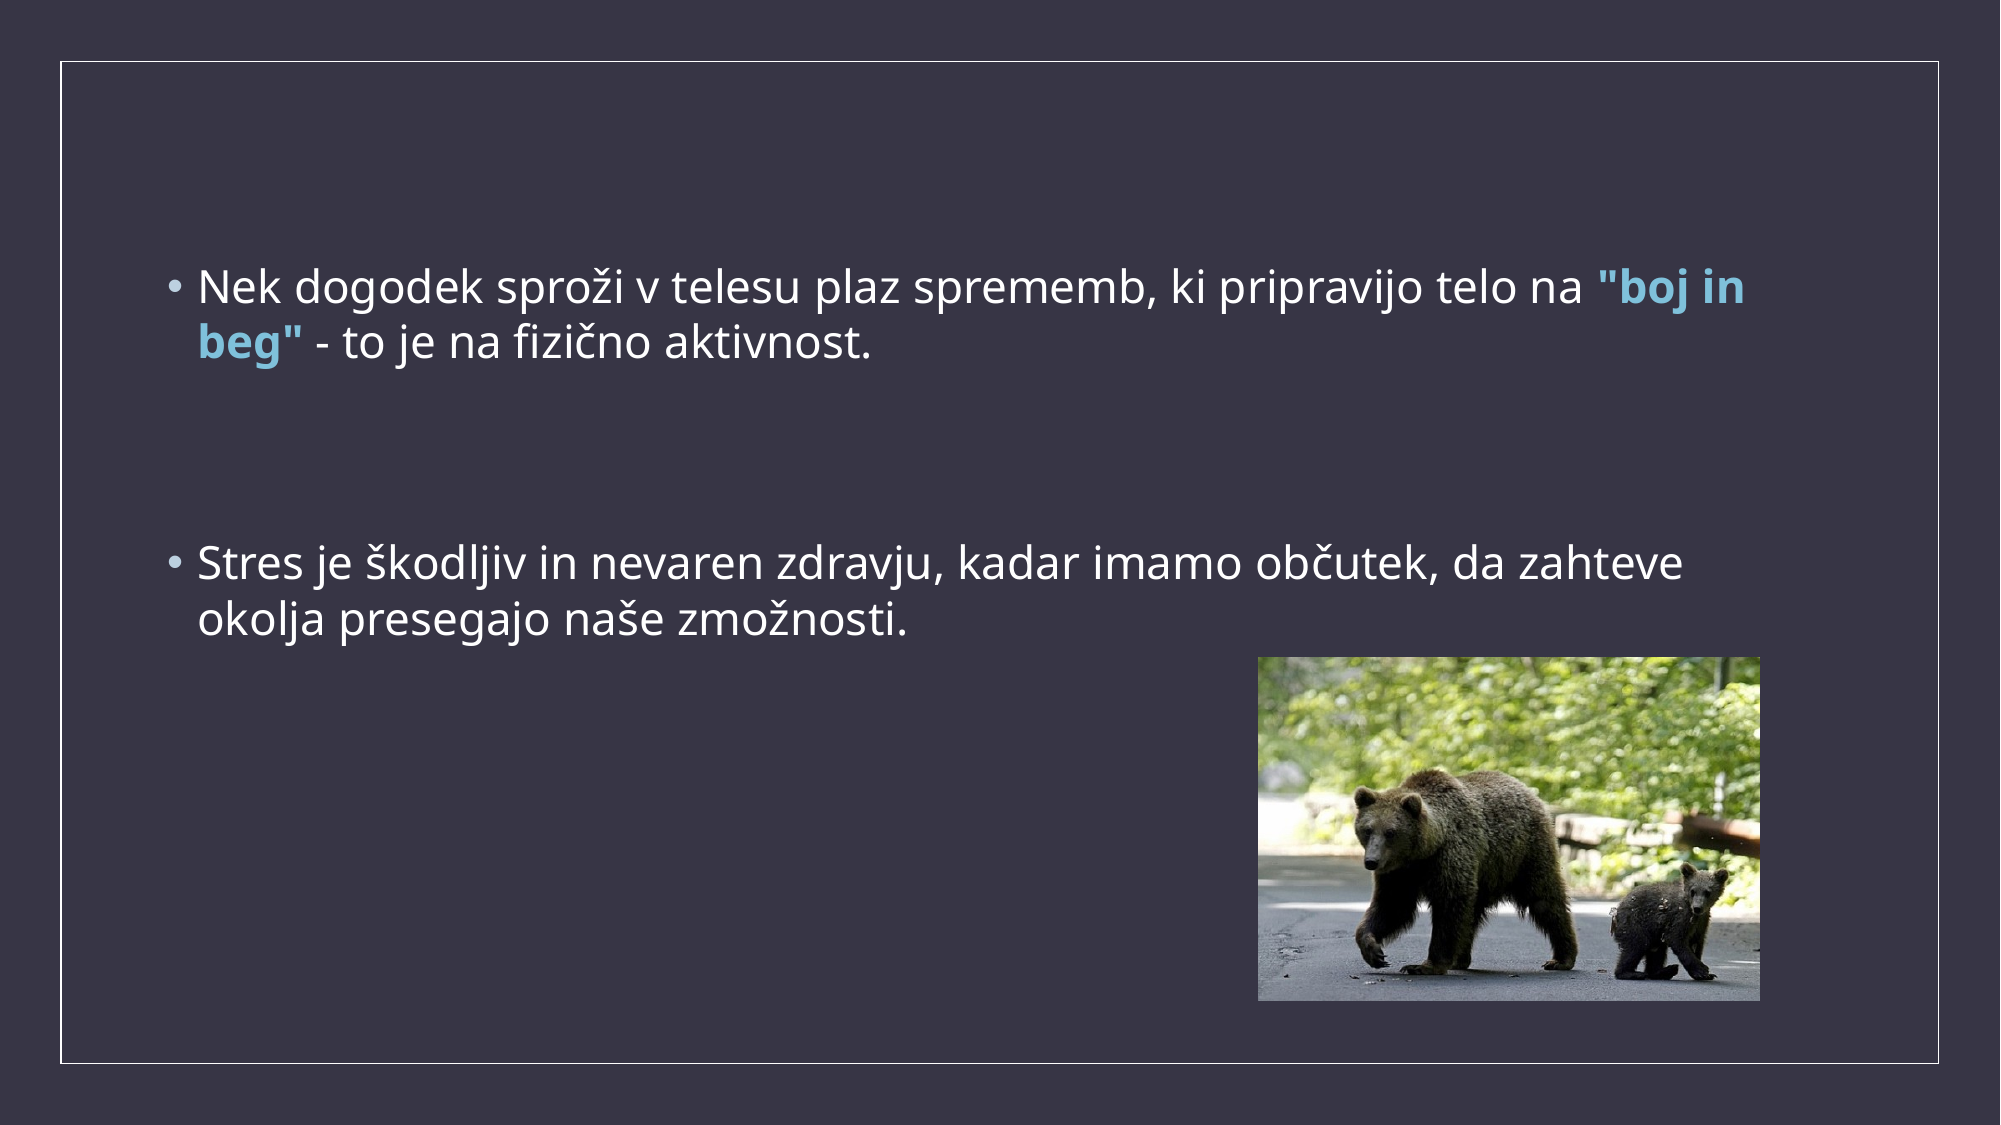

# Nek dogodek sproži v telesu plaz sprememb, ki pripravijo telo na "boj in beg" - to je na fizično aktivnost.
Stres je škodljiv in nevaren zdravju, kadar imamo občutek, da zahteve okolja presegajo naše zmožnosti.